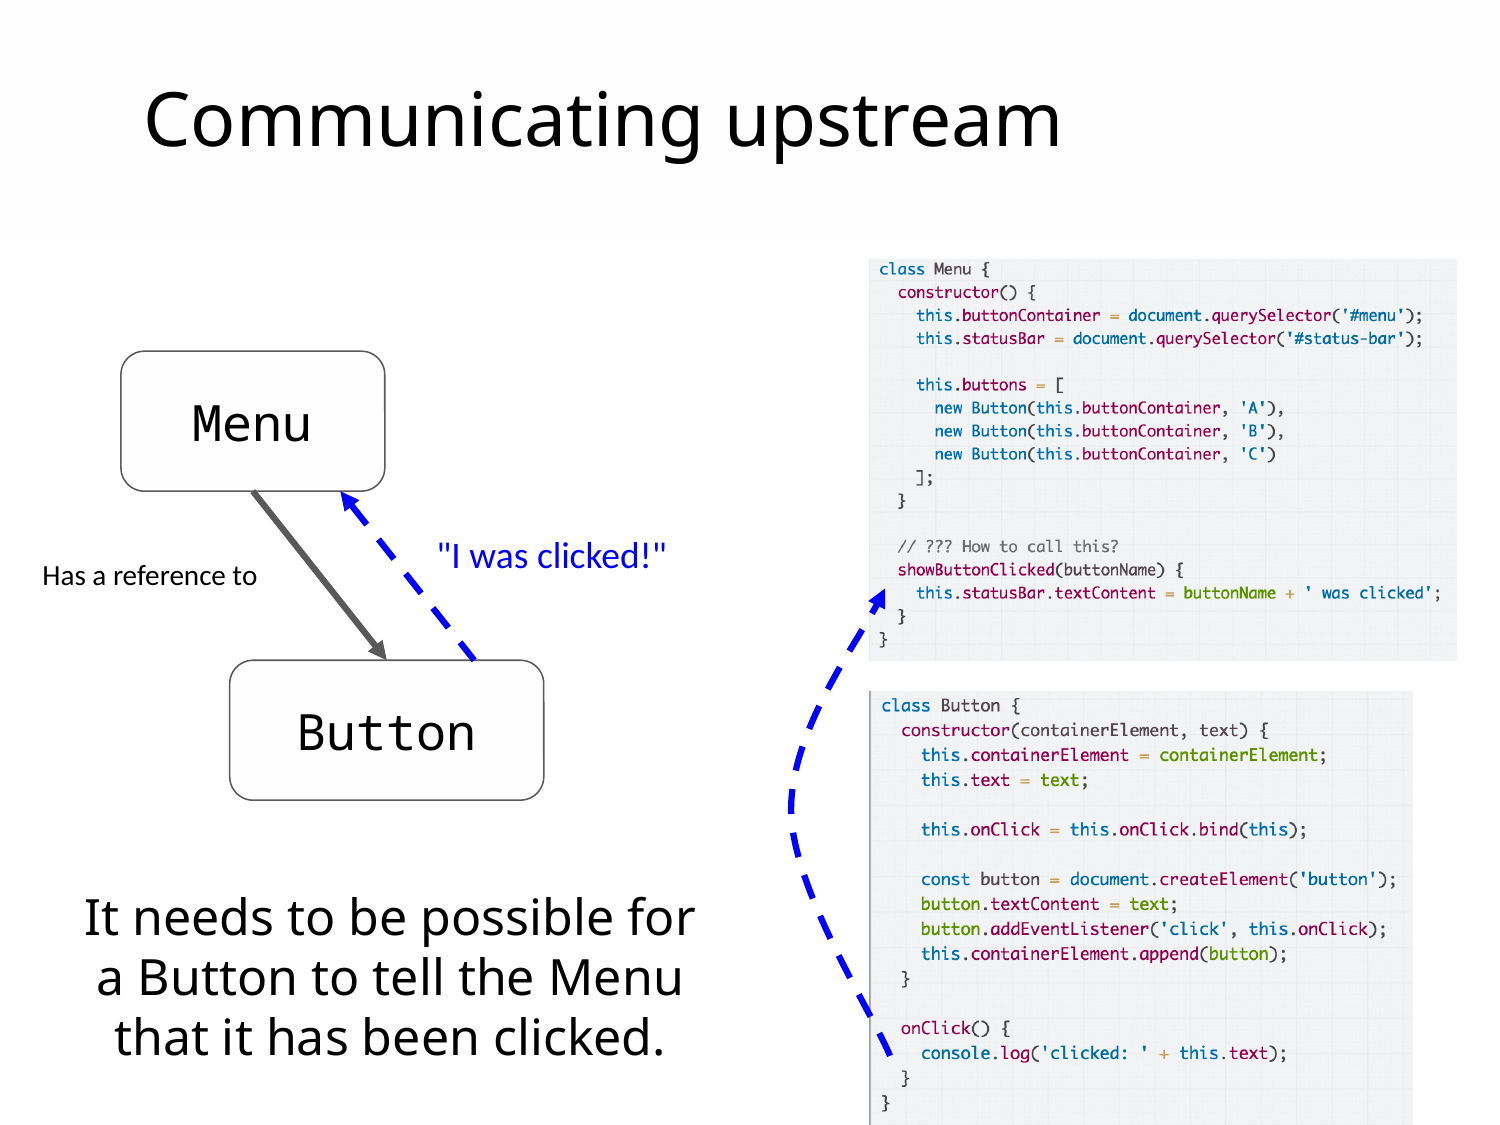

# Communicating upstream
Menu
"I was clicked!"
Has a reference to
Button
It needs to be possible for a Button to tell the Menu that it has been clicked.